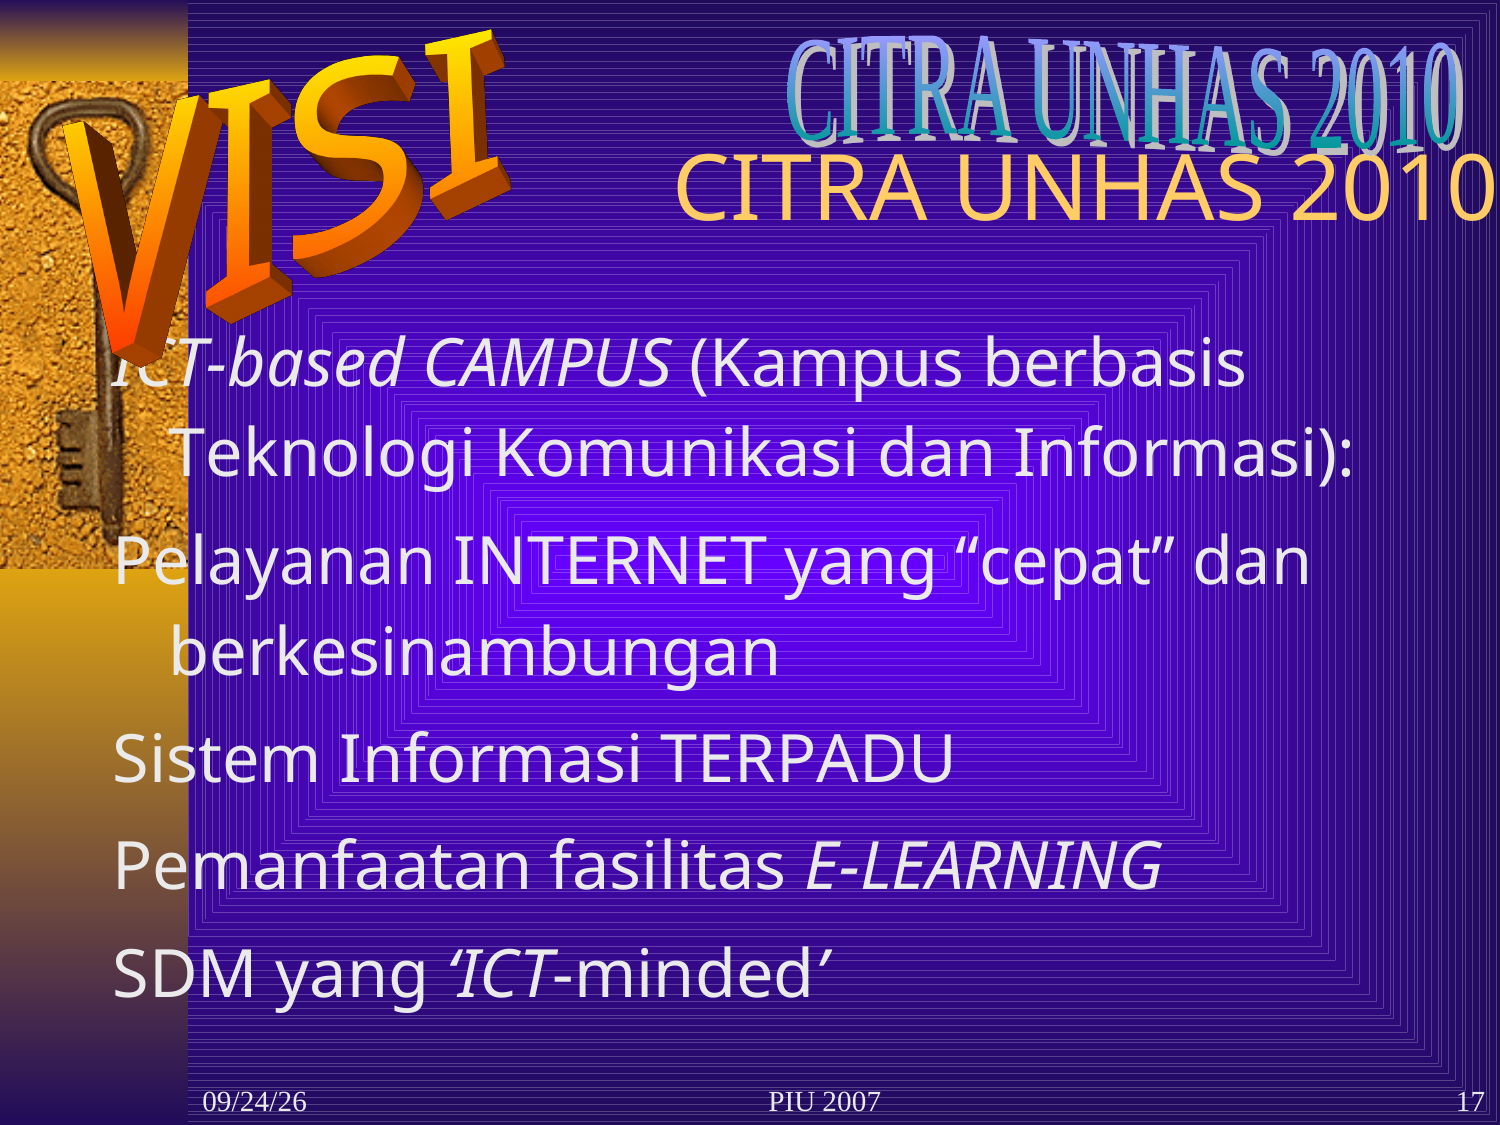

CITRA UNHAS 2010
VISI
VISI
VISI
# CITRA UNHAS 2010
ICT-based CAMPUS (Kampus berbasis Teknologi Komunikasi dan Informasi):
Pelayanan INTERNET yang “cepat” dan berkesinambungan
Sistem Informasi TERPADU
Pemanfaatan fasilitas E-LEARNING
SDM yang ‘ICT-minded’
PIU 2007
17